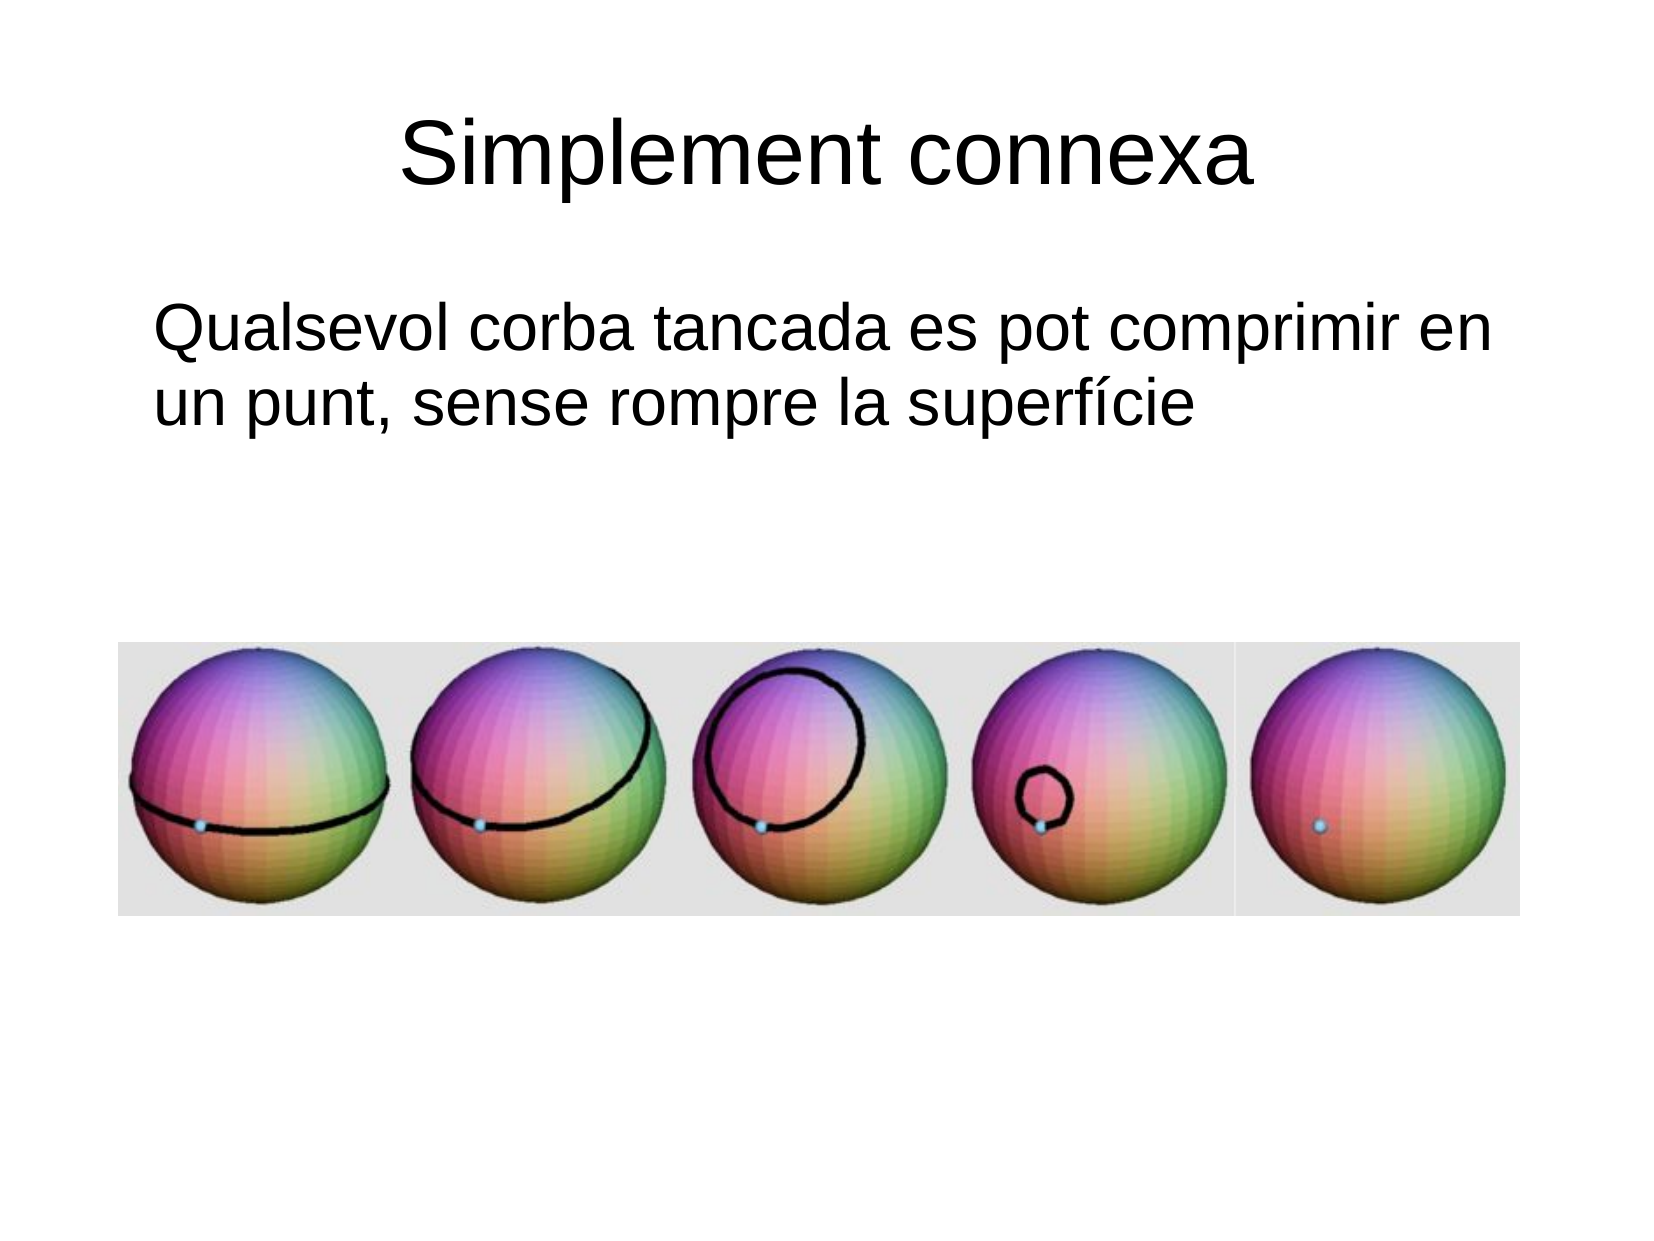

# Simplement connexa
Qualsevol corba tancada es pot comprimir en un punt, sense rompre la superfície